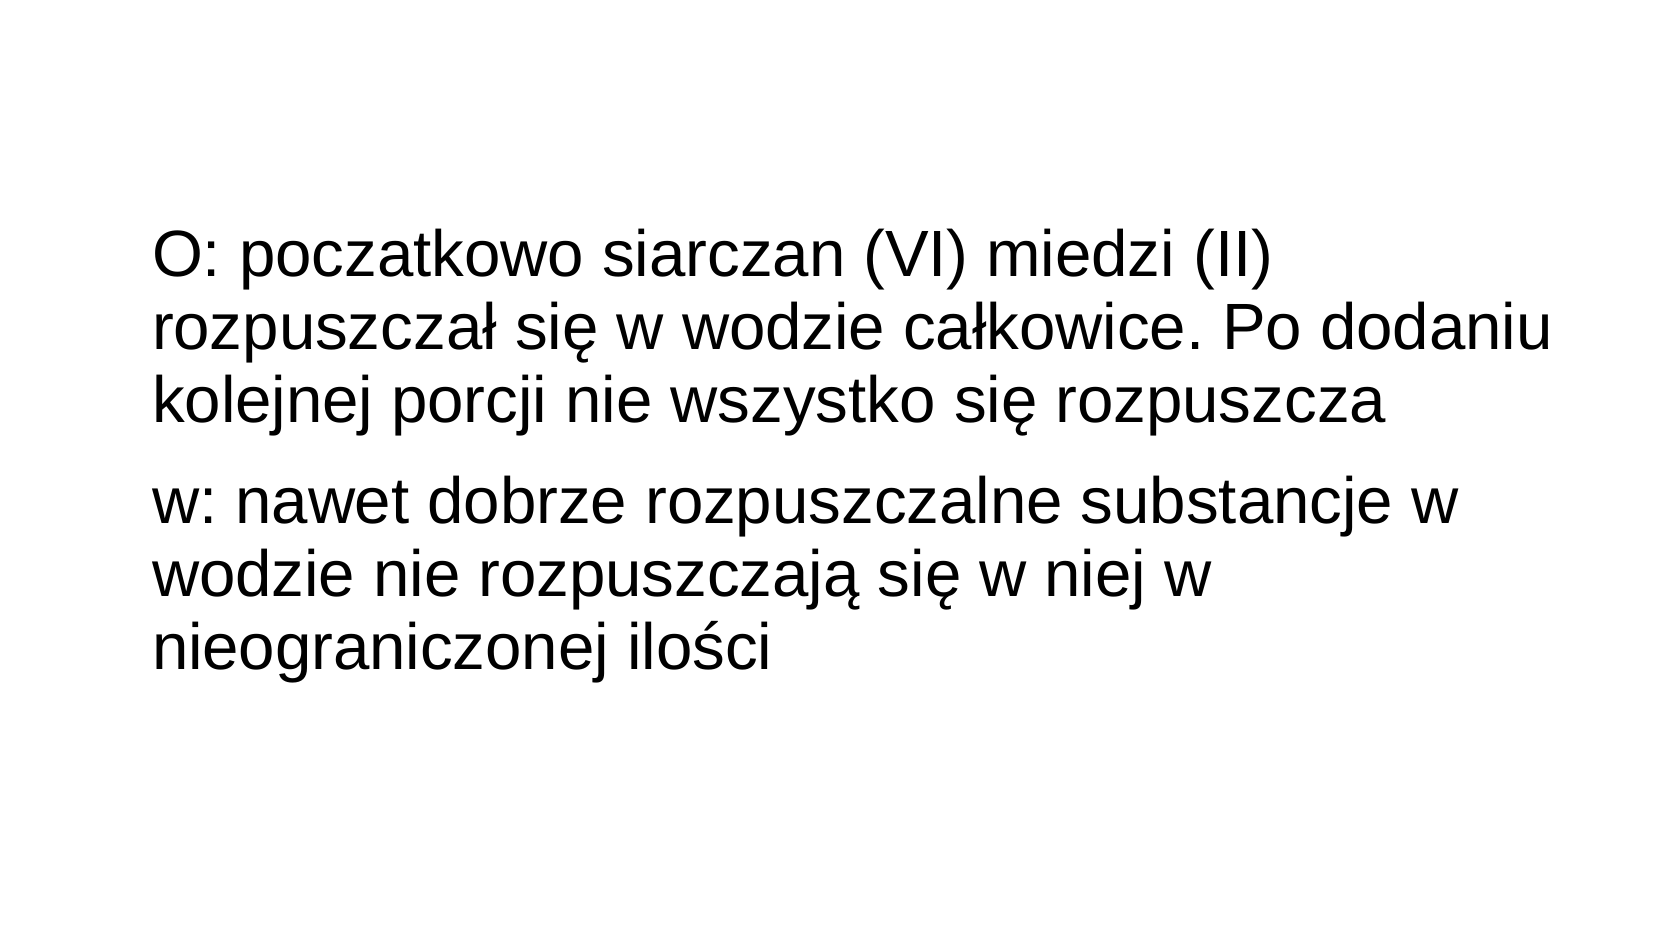

#
O: poczatkowo siarczan (VI) miedzi (II) rozpuszczał się w wodzie całkowice. Po dodaniu kolejnej porcji nie wszystko się rozpuszcza
w: nawet dobrze rozpuszczalne substancje w wodzie nie rozpuszczają się w niej w nieograniczonej ilości